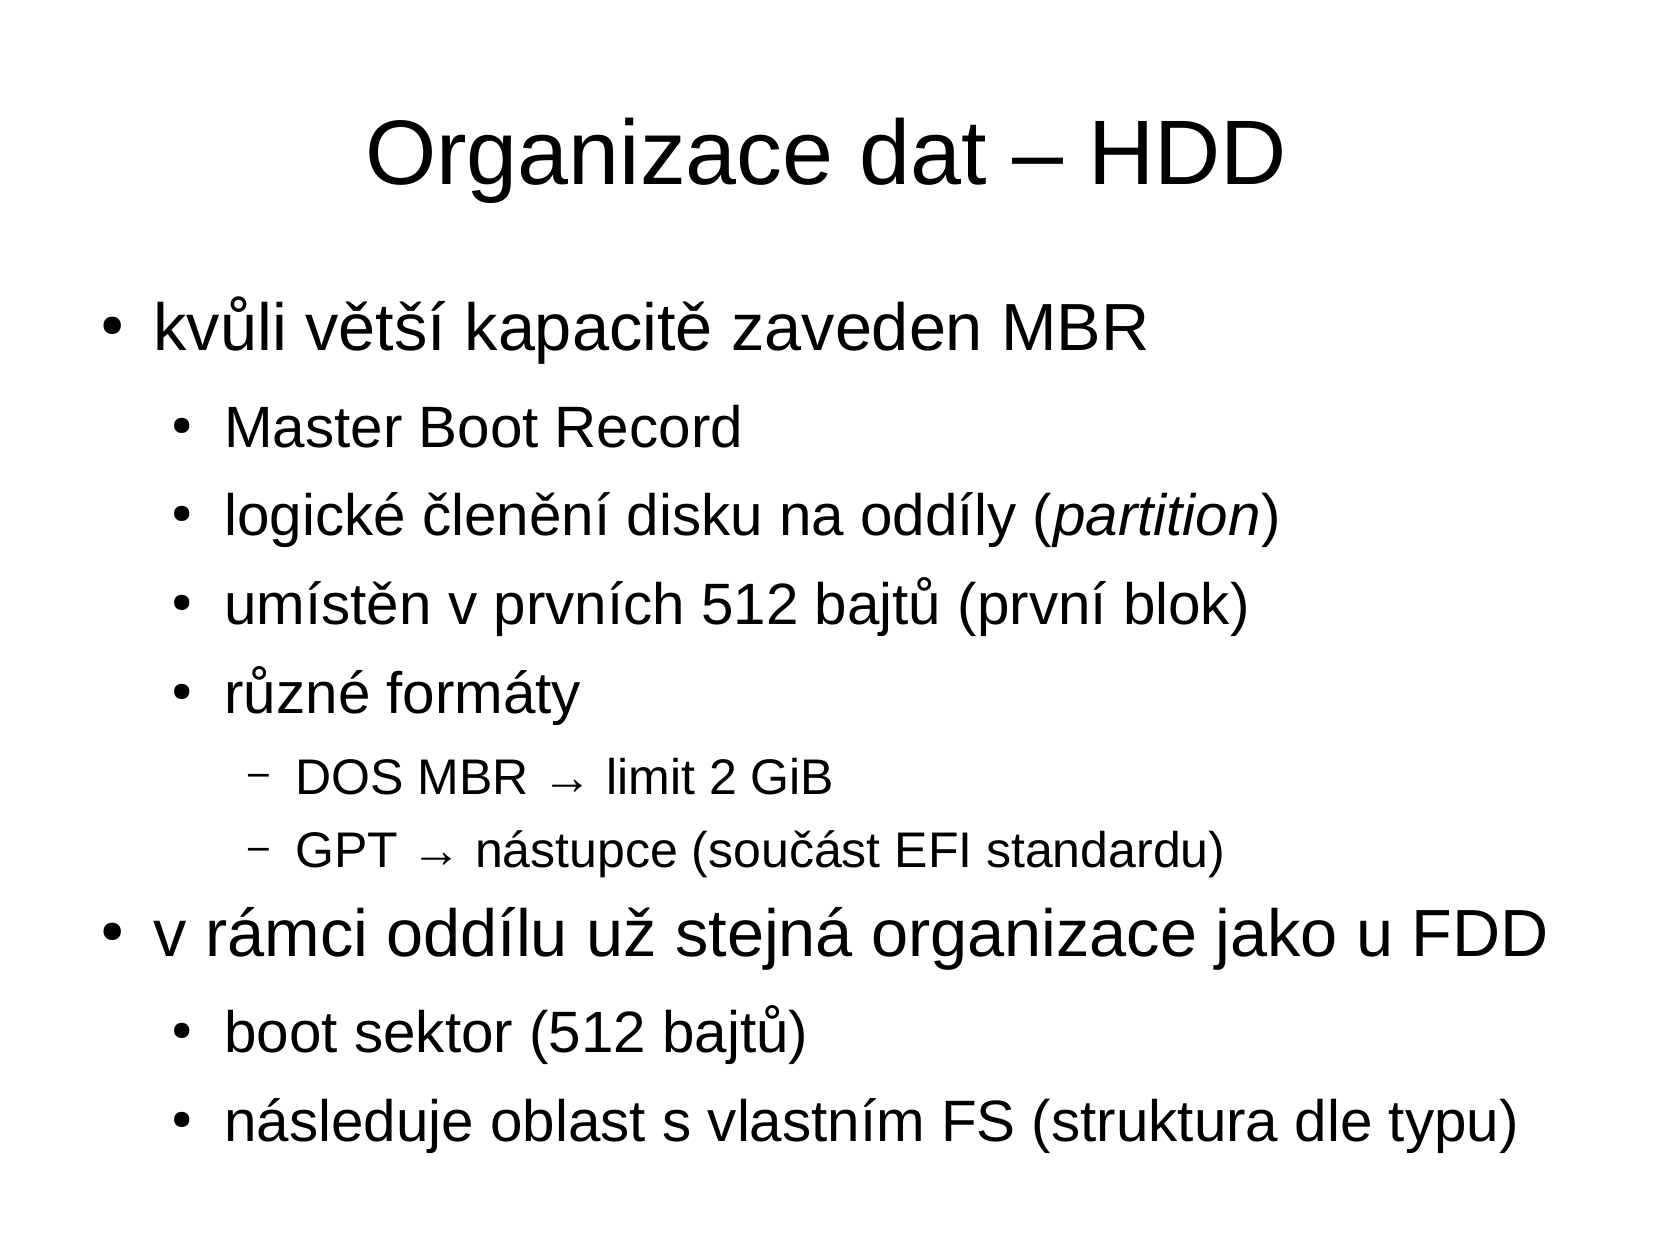

# Organizace dat – HDD
kvůli větší kapacitě zaveden MBR
Master Boot Record
logické členění disku na oddíly (partition)
umístěn v prvních 512 bajtů (první blok)
různé formáty
DOS MBR → limit 2 GiB
GPT → nástupce (součást EFI standardu)
v rámci oddílu už stejná organizace jako u FDD
boot sektor (512 bajtů)
následuje oblast s vlastním FS (struktura dle typu)